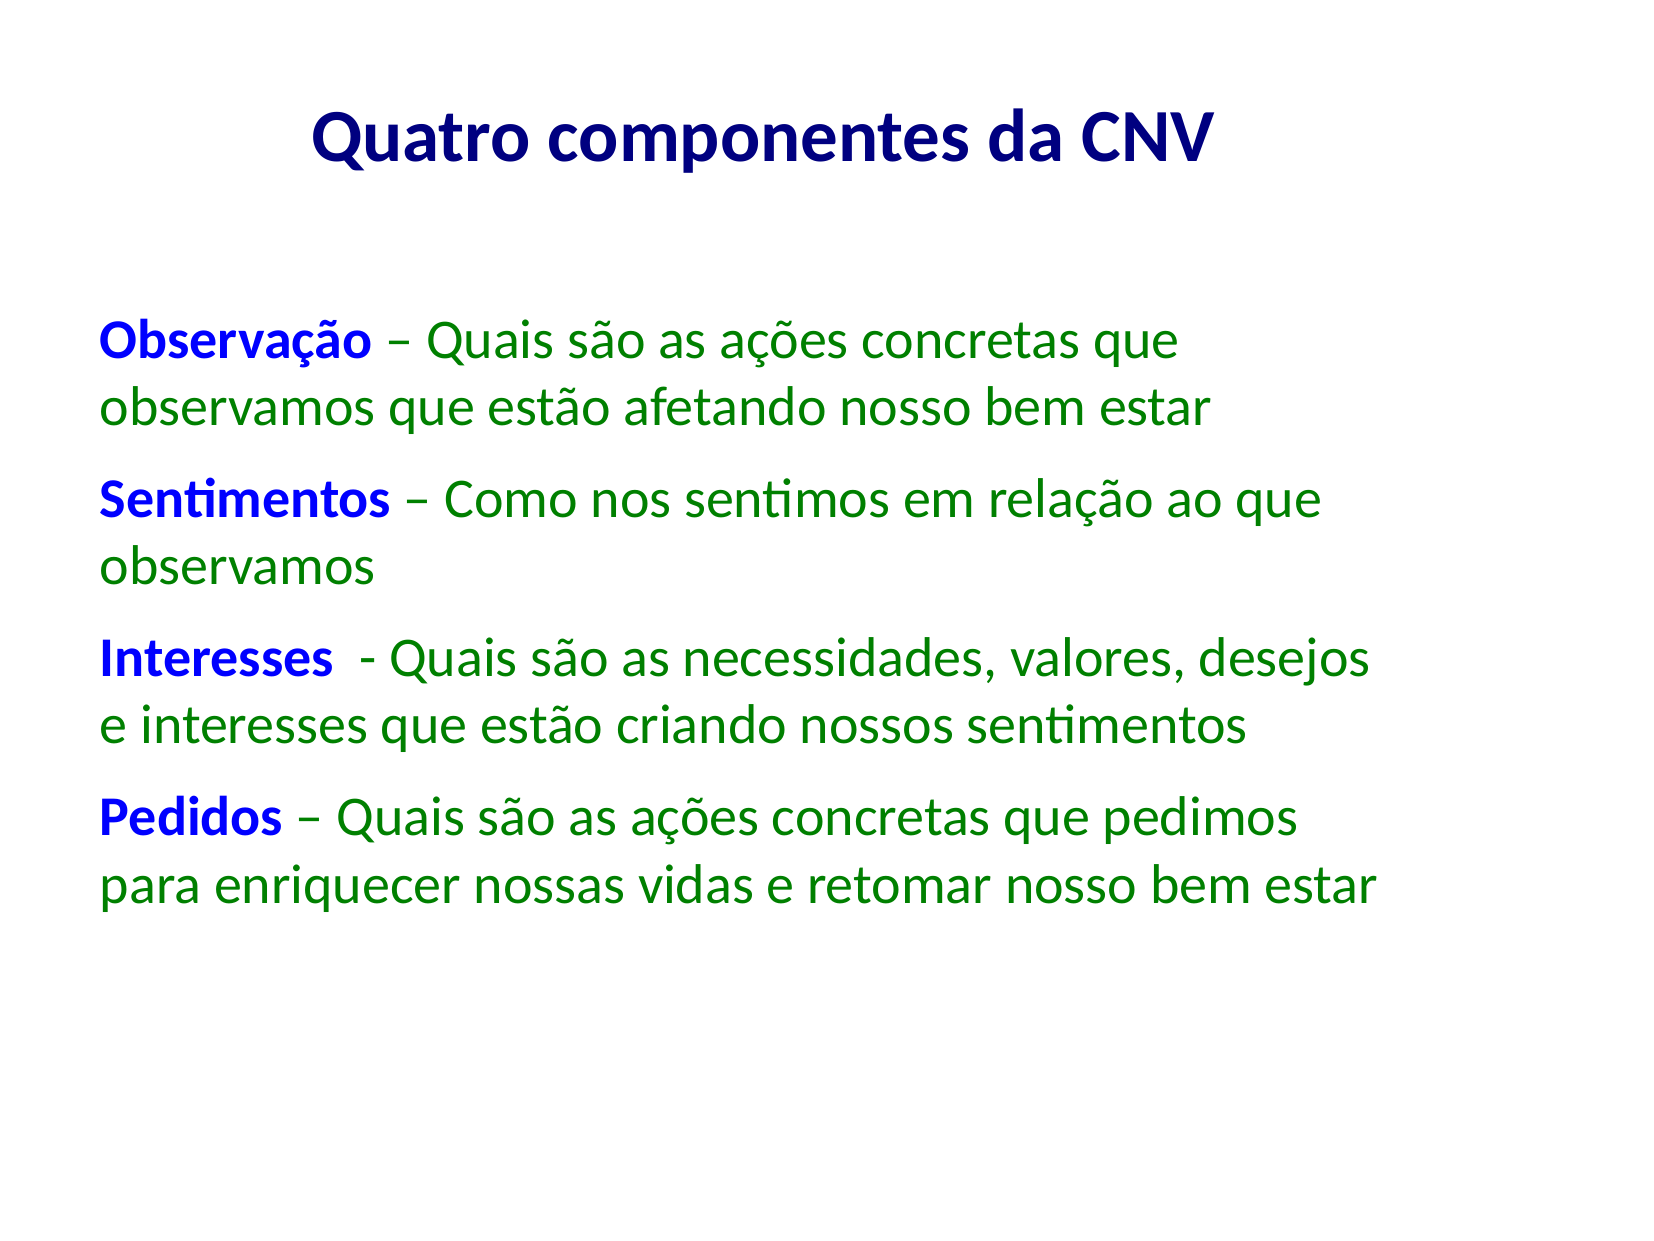

# Quatro componentes da CNV
Observação – Quais são as ações concretas que observamos que estão afetando nosso bem estar
Sentimentos – Como nos sentimos em relação ao que observamos
Interesses - Quais são as necessidades, valores, desejos e interesses que estão criando nossos sentimentos
Pedidos – Quais são as ações concretas que pedimos para enriquecer nossas vidas e retomar nosso bem estar